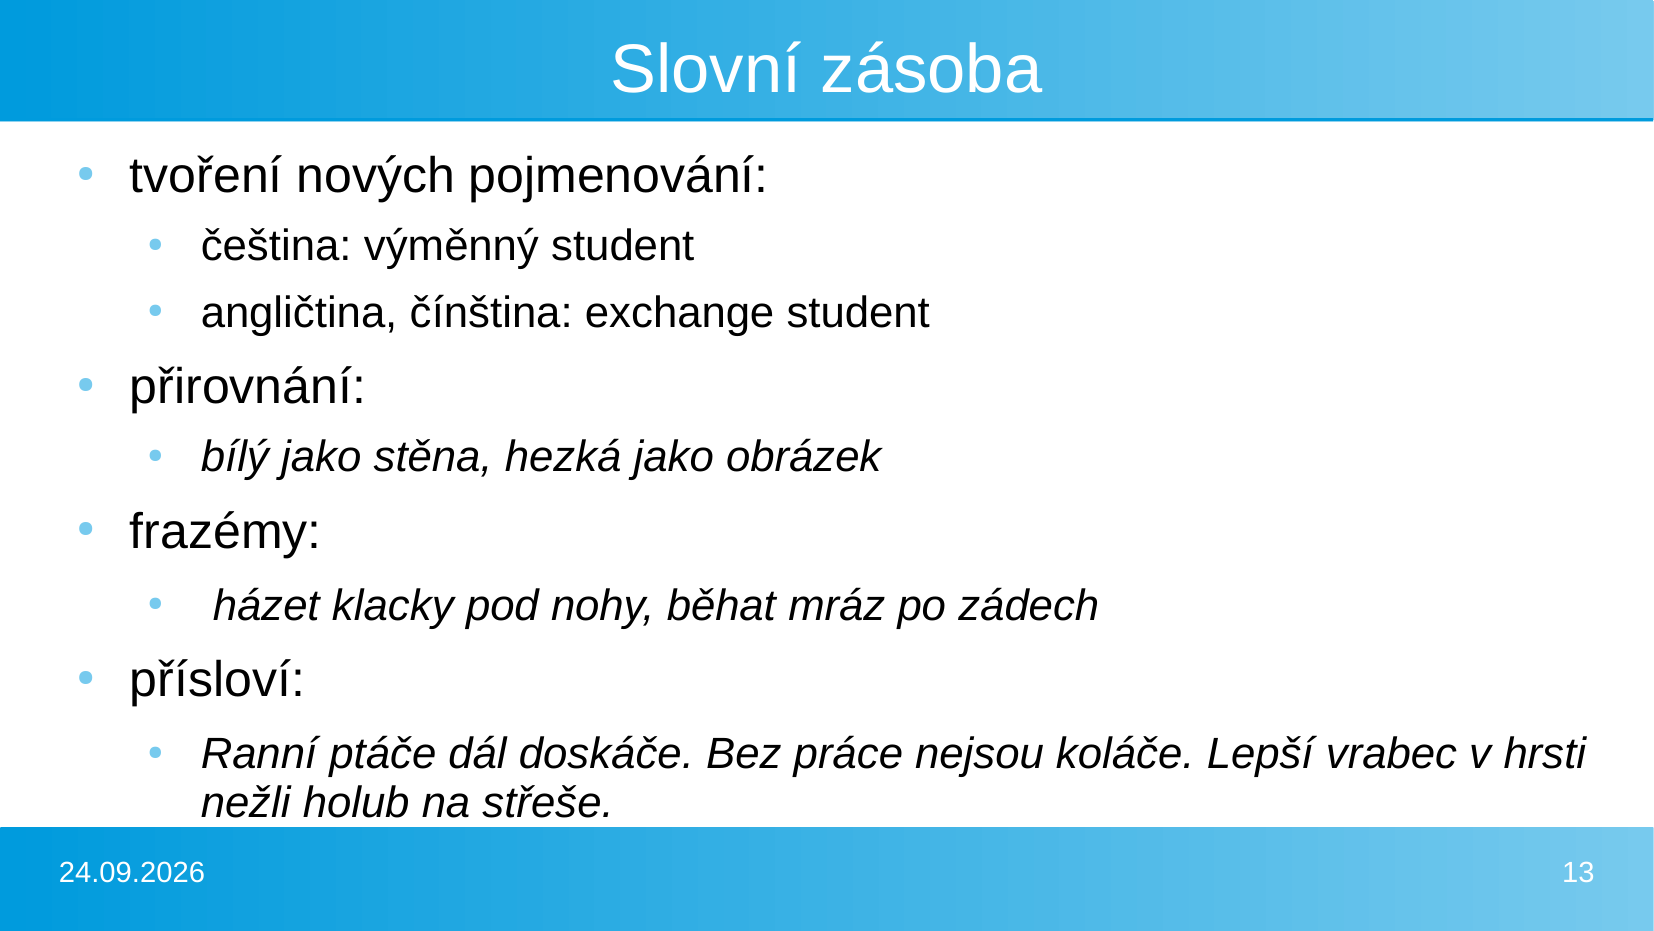

# Slovní zásoba
tvoření nových pojmenování:
čeština: výměnný student
angličtina, čínština: exchange student
přirovnání:
bílý jako stěna, hezká jako obrázek
frazémy:
 házet klacky pod nohy, běhat mráz po zádech
přísloví:
Ranní ptáče dál doskáče. Bez práce nejsou koláče. Lepší vrabec v hrsti nežli holub na střeše.
13